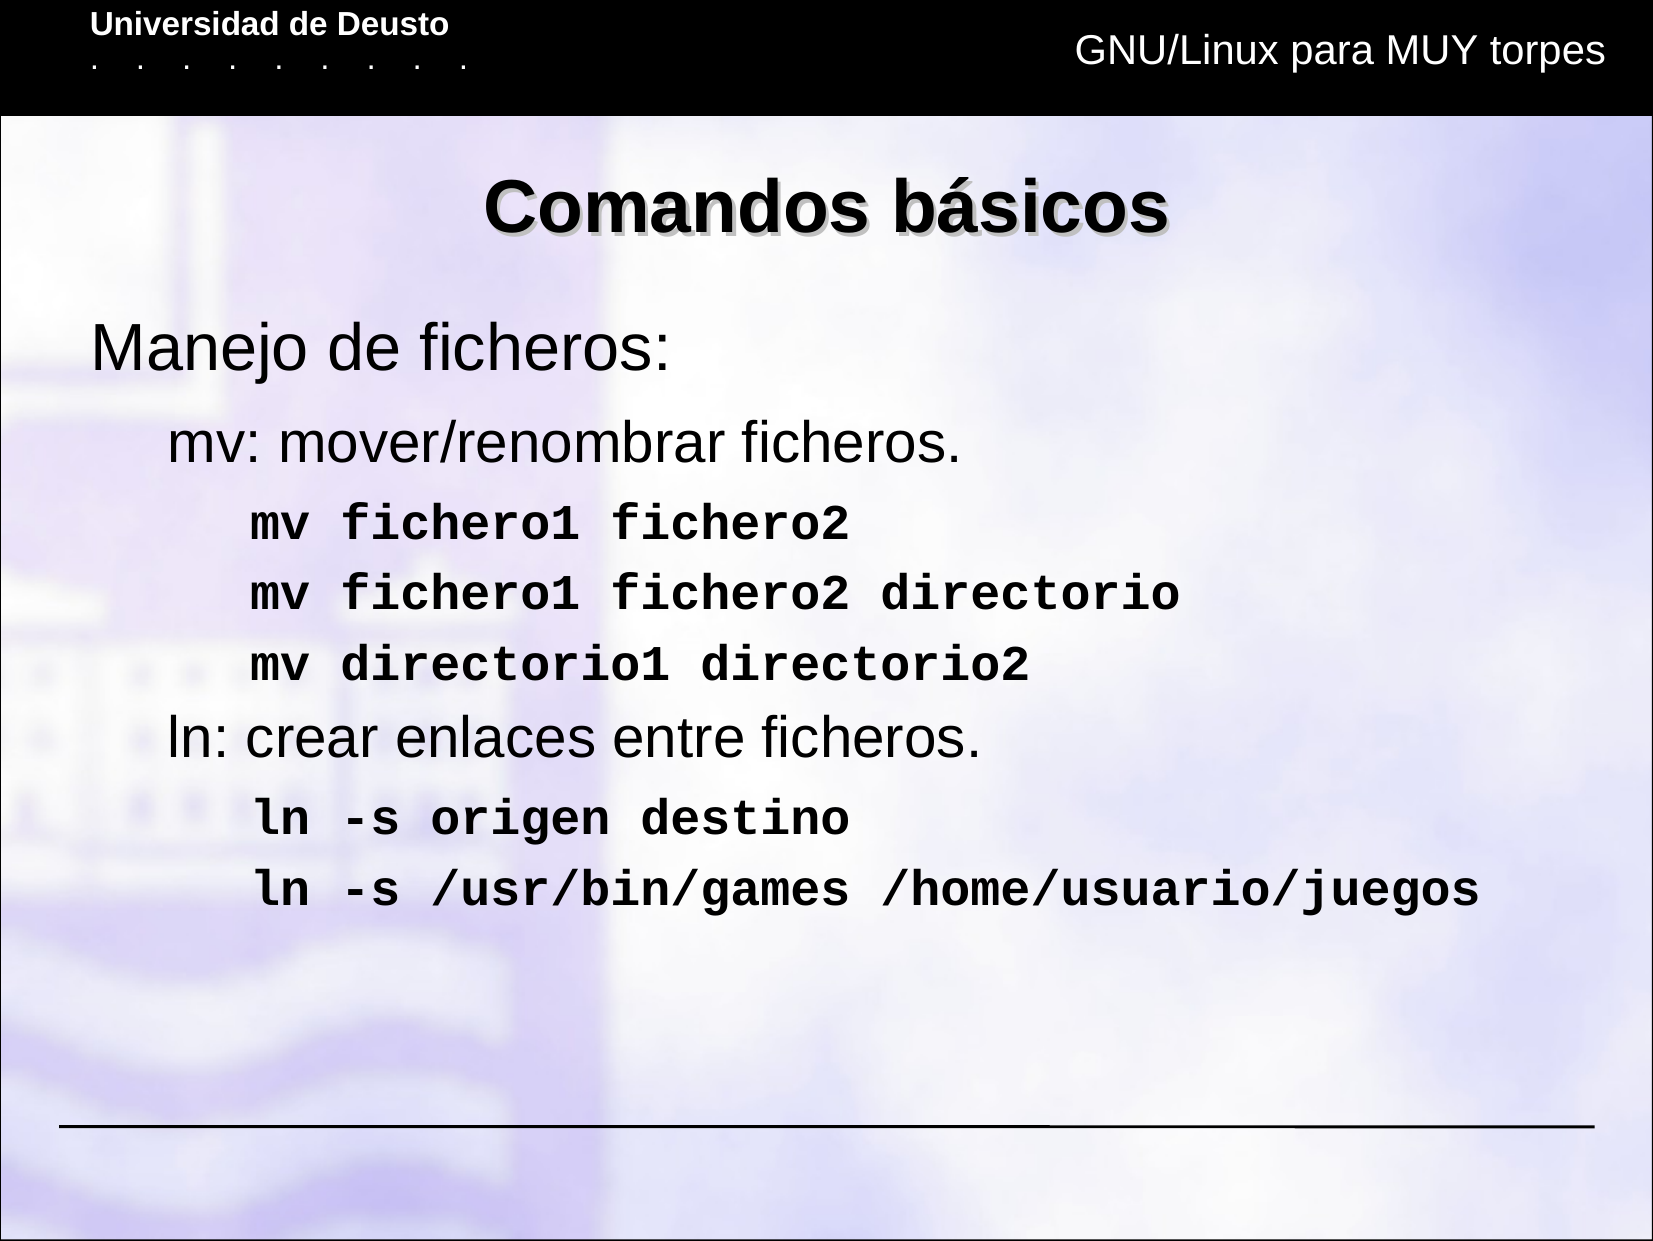

# Comandos básicos
Manejo de ficheros:
mv: mover/renombrar ficheros.
mv fichero1 fichero2
mv fichero1 fichero2 directorio
mv directorio1 directorio2
ln: crear enlaces entre ficheros.
ln -s origen destino
ln -s /usr/bin/games /home/usuario/juegos